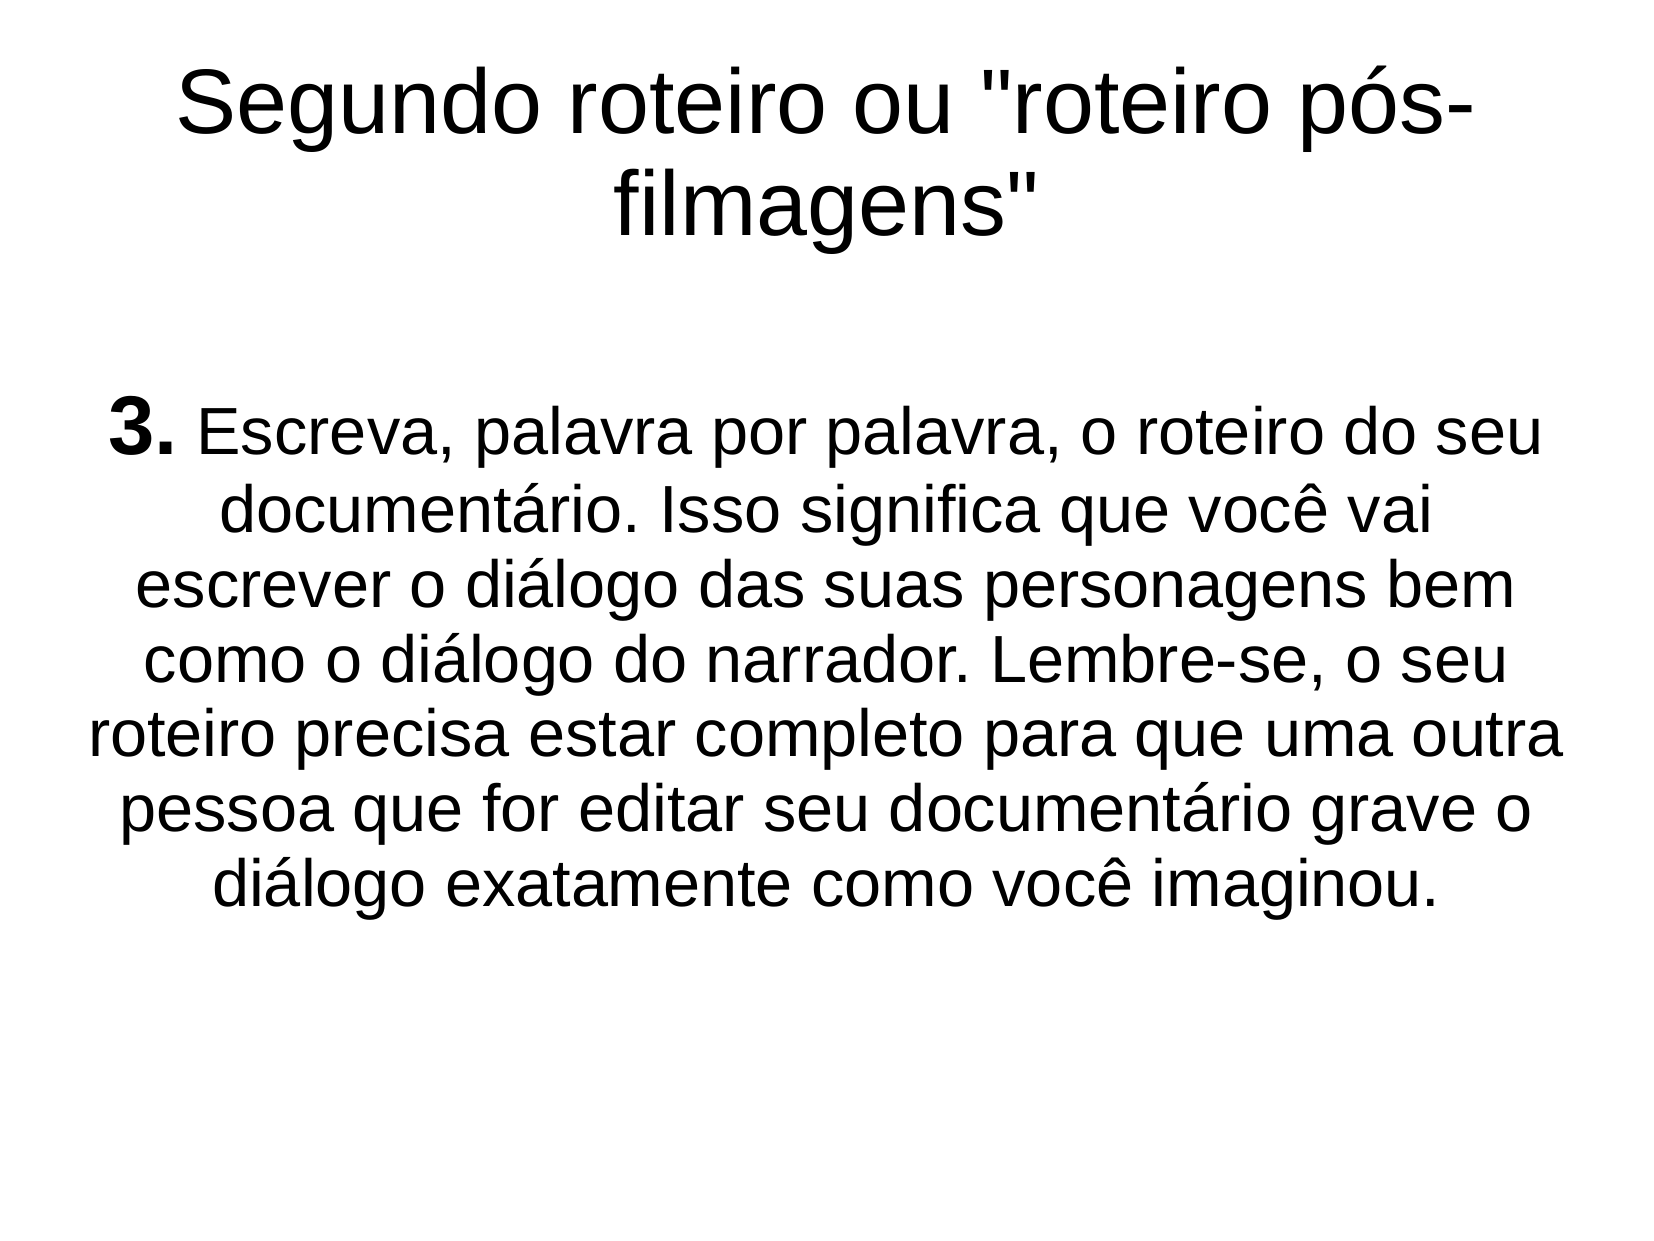

# Segundo roteiro ou "roteiro pós-filmagens"
3. Escreva, palavra por palavra, o roteiro do seu documentário. Isso significa que você vai escrever o diálogo das suas personagens bem como o diálogo do narrador. Lembre-se, o seu roteiro precisa estar completo para que uma outra pessoa que for editar seu documentário grave o diálogo exatamente como você imaginou.